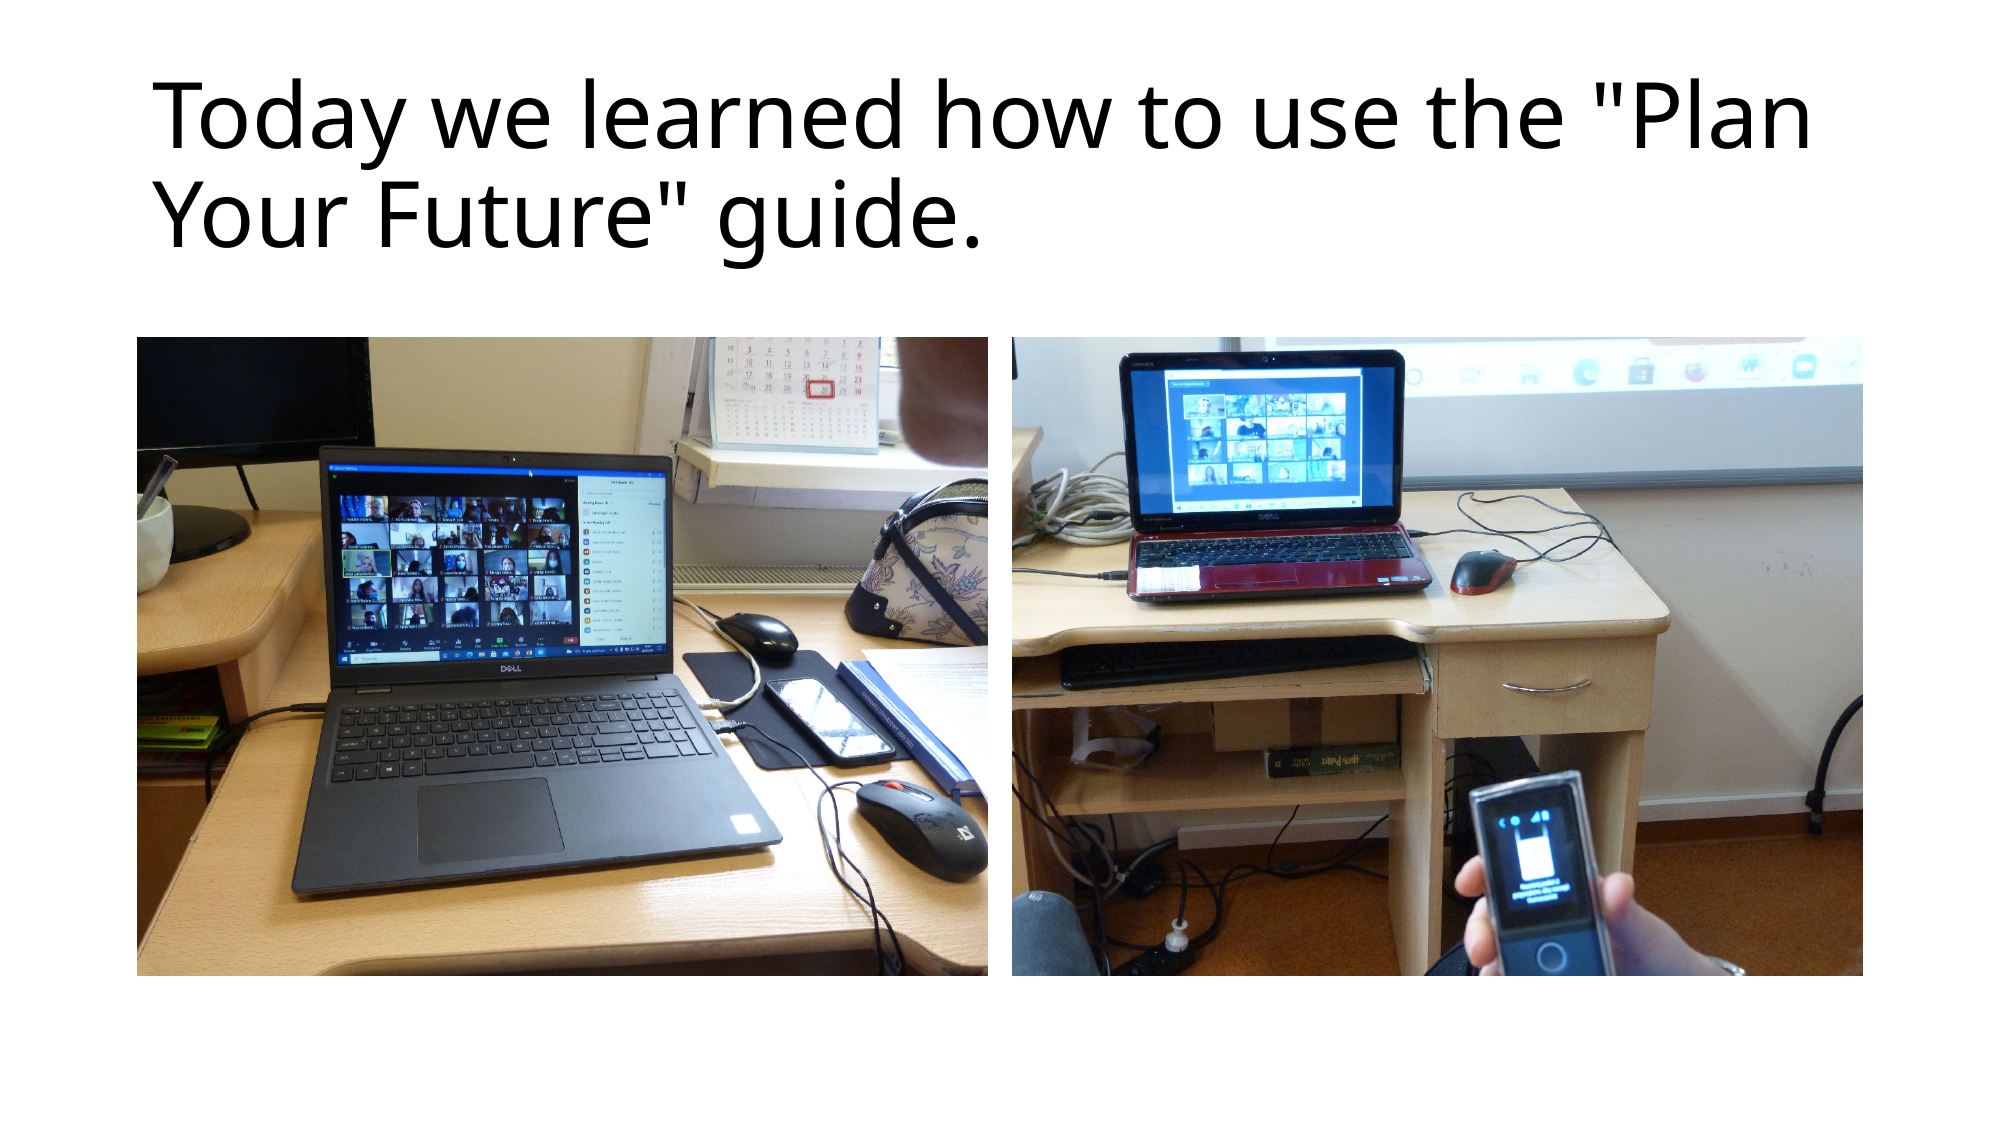

# Today we learned how to use the "Plan Your Future" guide.